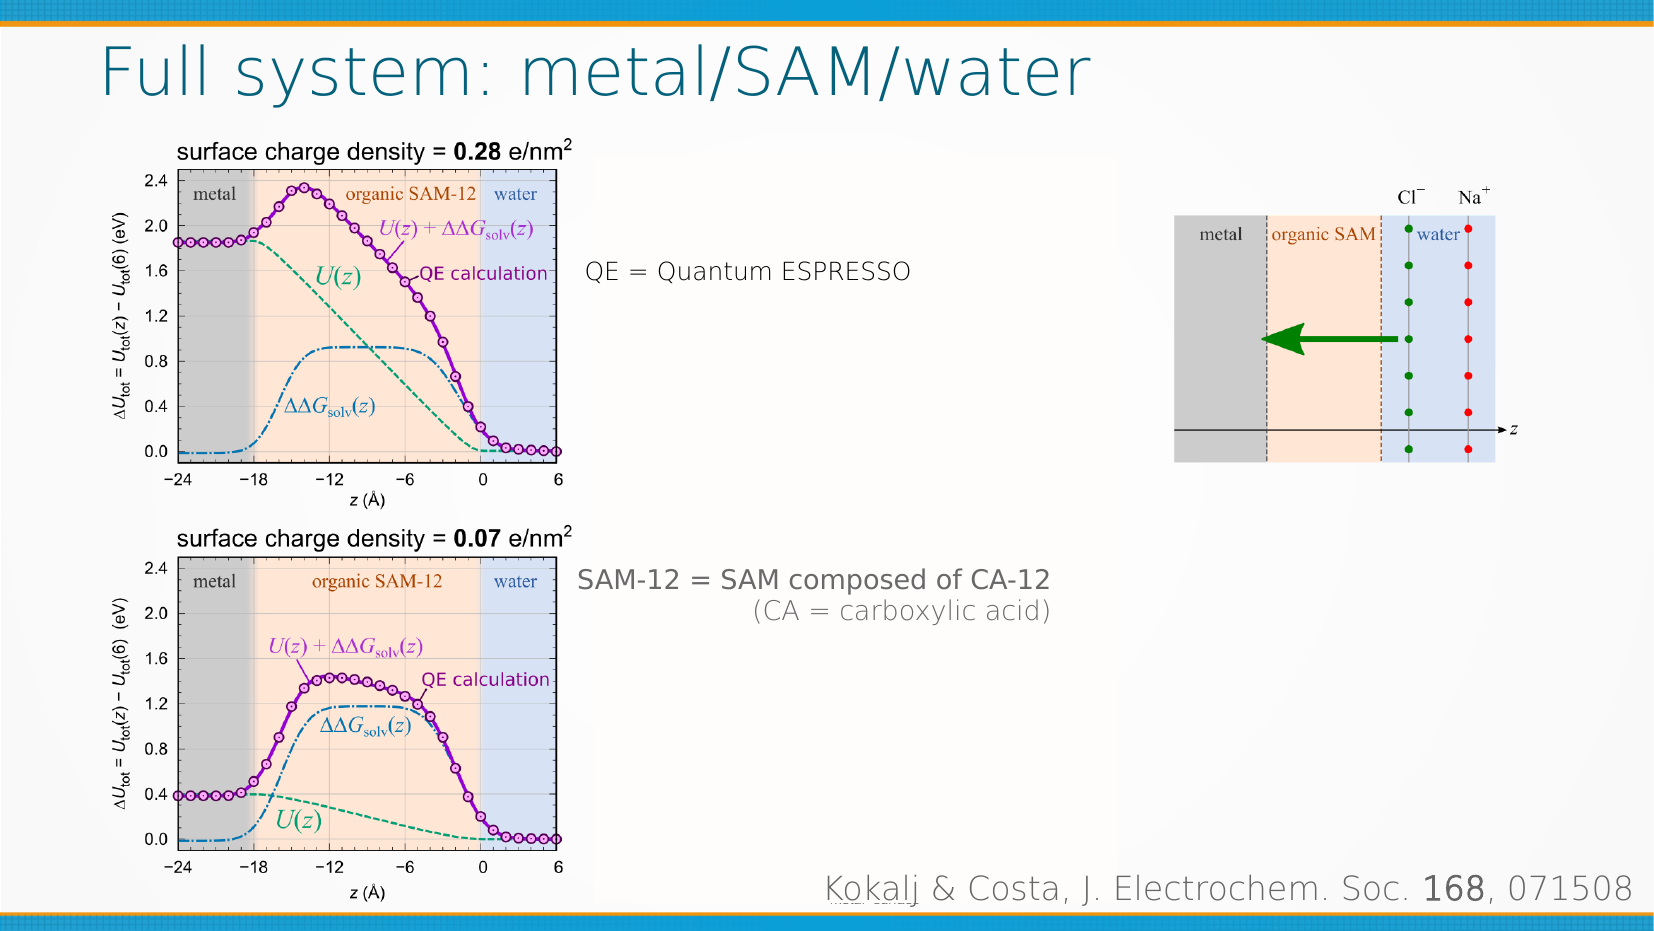

Full system: metal/SAM/water
QE = Quantum ESPRESSO
SAM-12 = SAM composed of CA-12
(CA = carboxylic acid)
Kokalj & Costa, J. Electrochem. Soc. 168, 071508